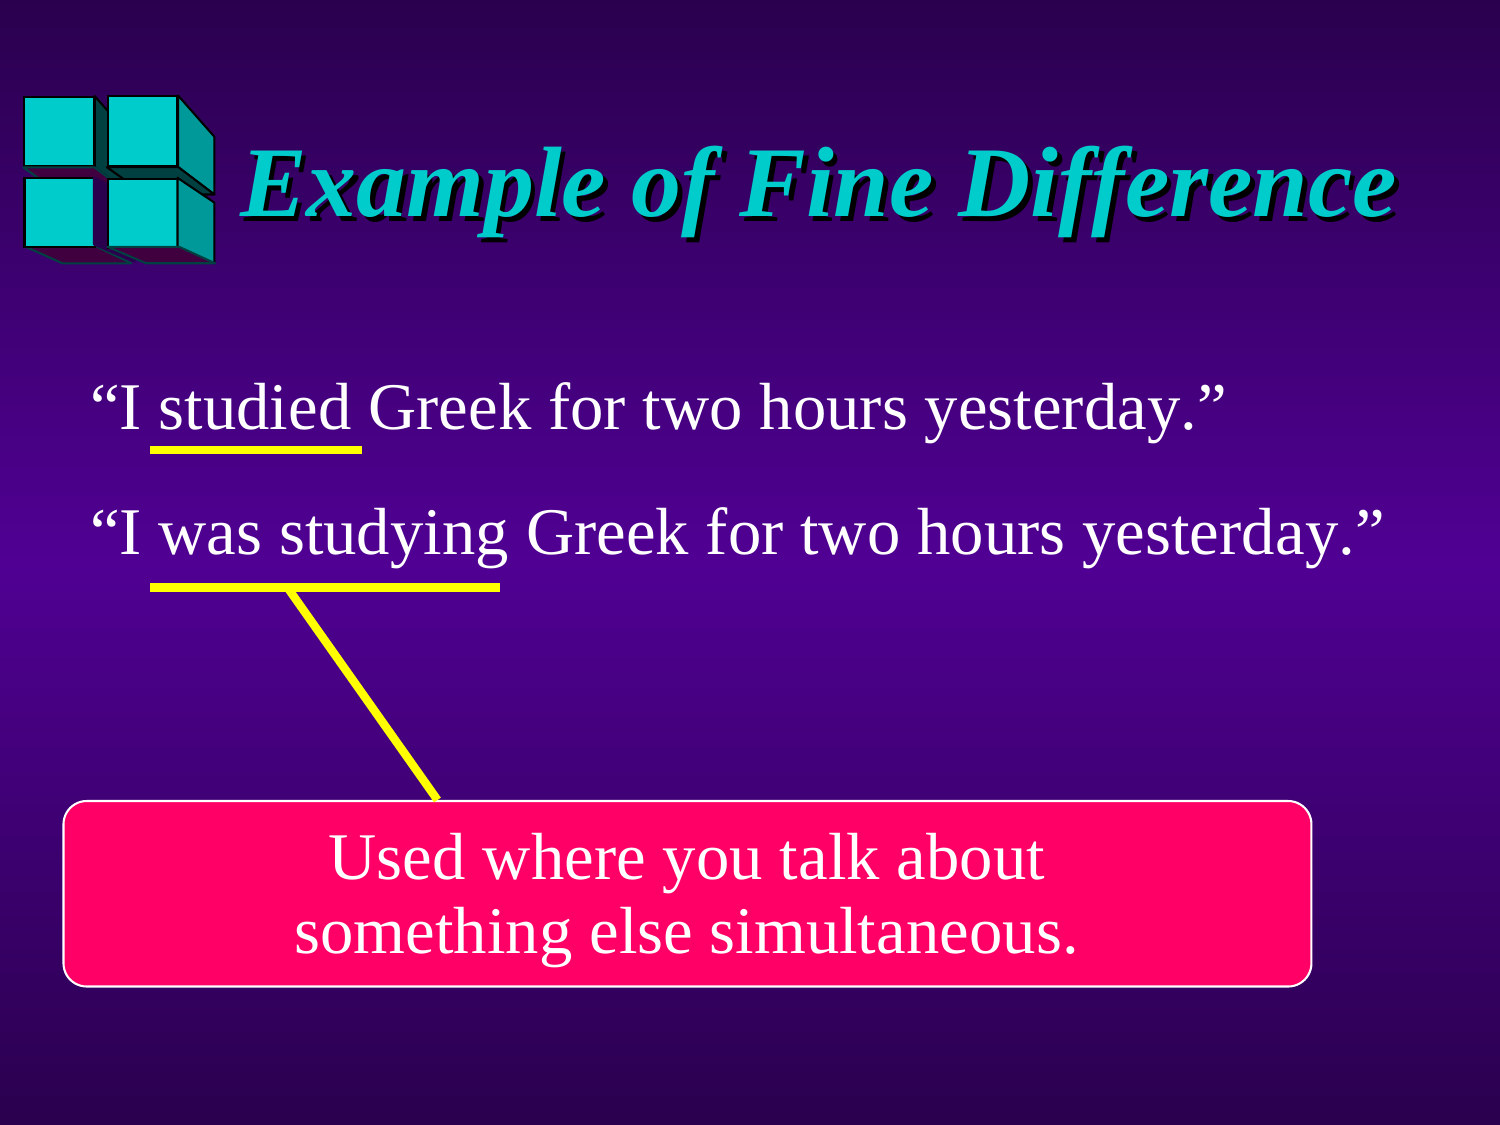

# Example of Fine Difference
“I studied Greek for two hours yesterday.”
“I was studying Greek for two hours yesterday.”
Used where you talk about
something else simultaneous.